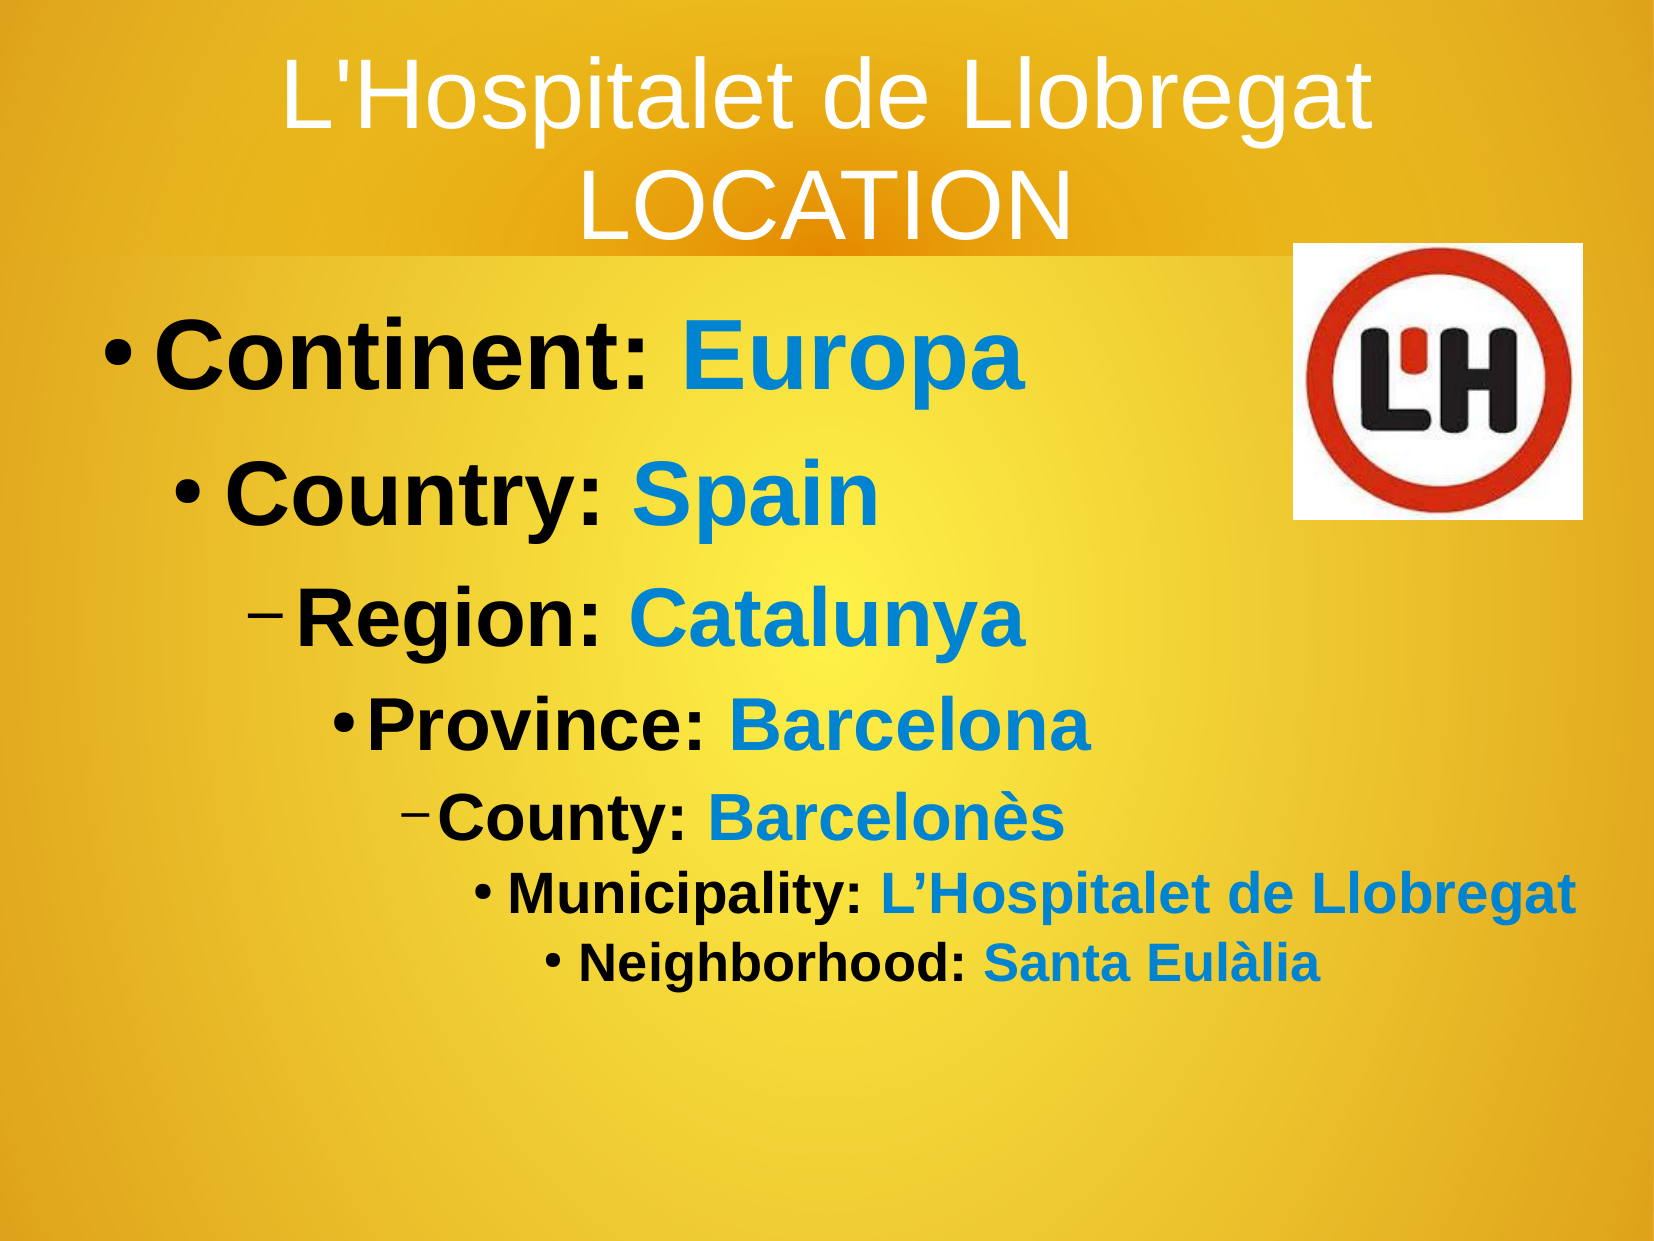

# L'Hospitalet de Llobregat LOCATION
Continent: Europa
Country: Spain
Region: Catalunya
Province: Barcelona
County: Barcelonès
Municipality: L’Hospitalet de Llobregat
Neighborhood: Santa Eulàlia